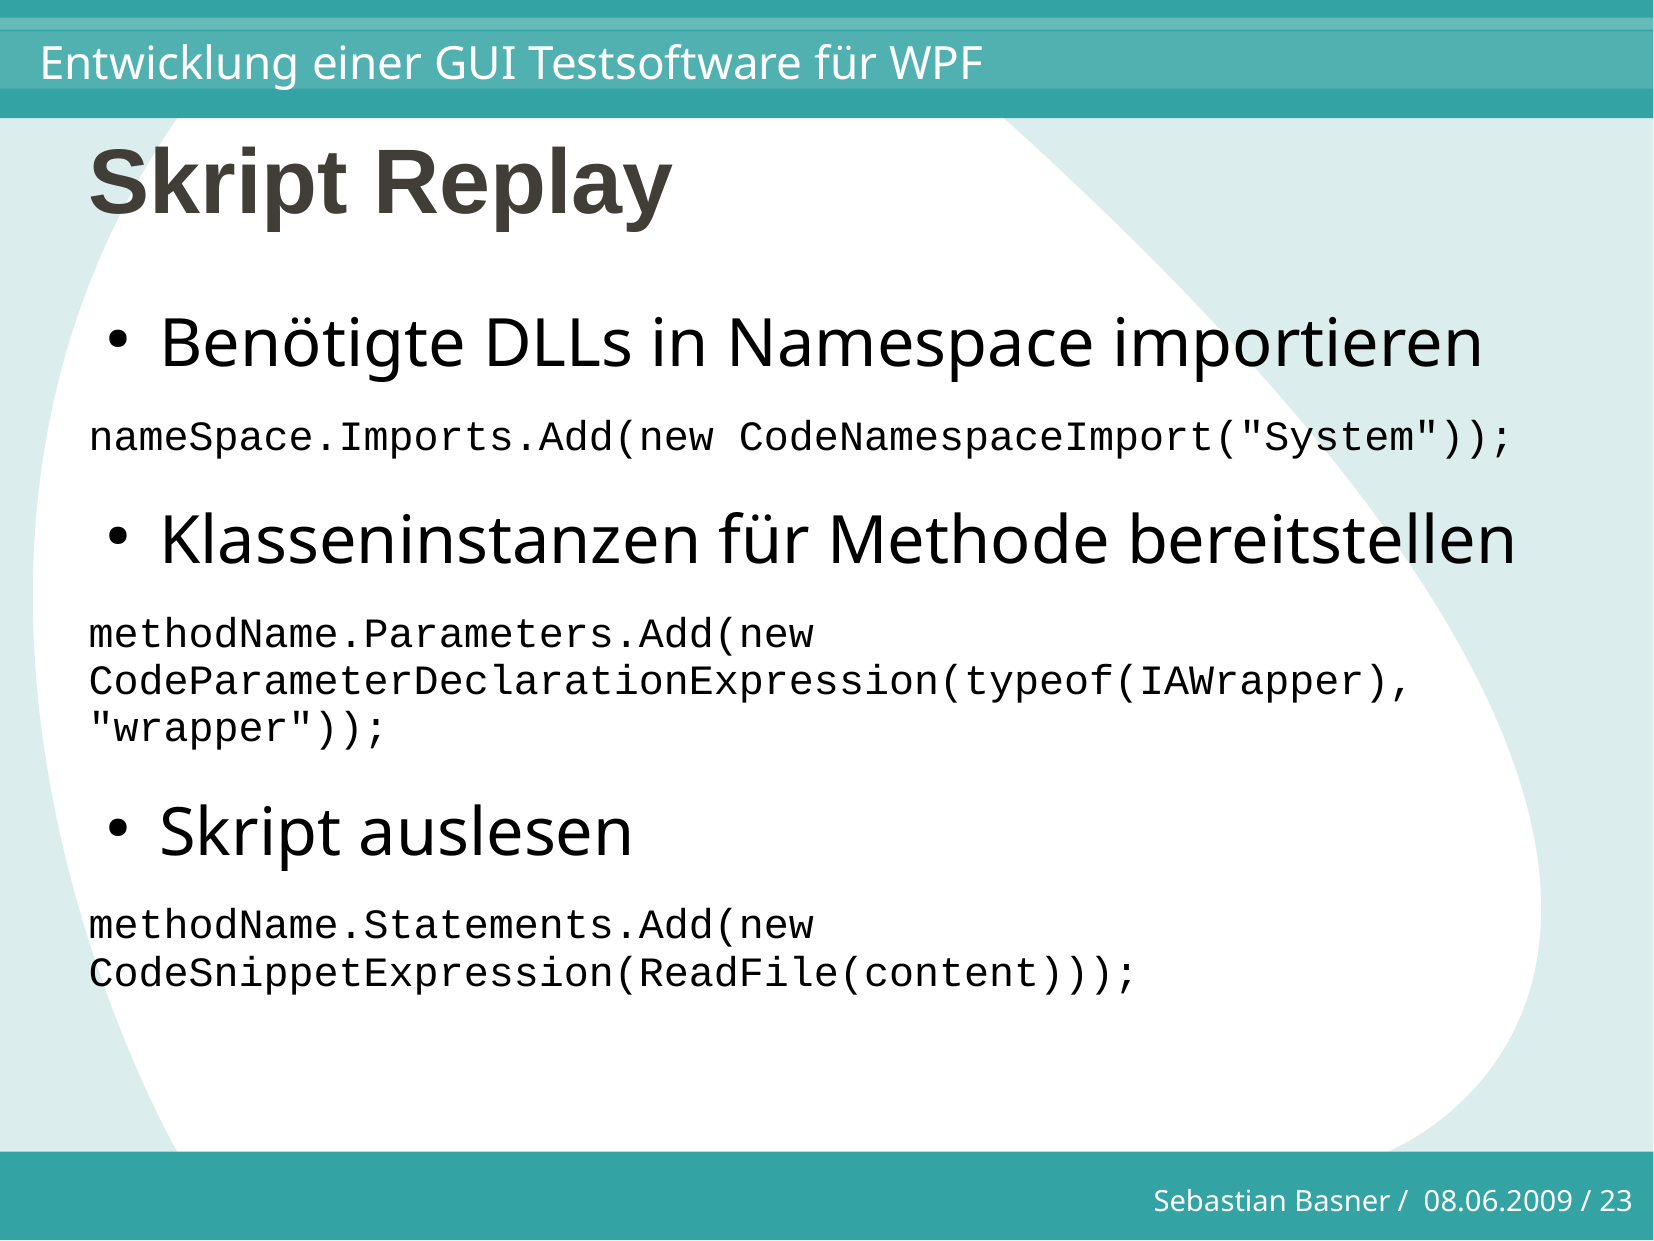

# Skript Replay
Benötigte DLLs in Namespace importieren
nameSpace.Imports.Add(new CodeNamespaceImport("System"));
Klasseninstanzen für Methode bereitstellen
methodName.Parameters.Add(new CodeParameterDeclarationExpression(typeof(IAWrapper), "wrapper"));
Skript auslesen
methodName.Statements.Add(new CodeSnippetExpression(ReadFile(content)));